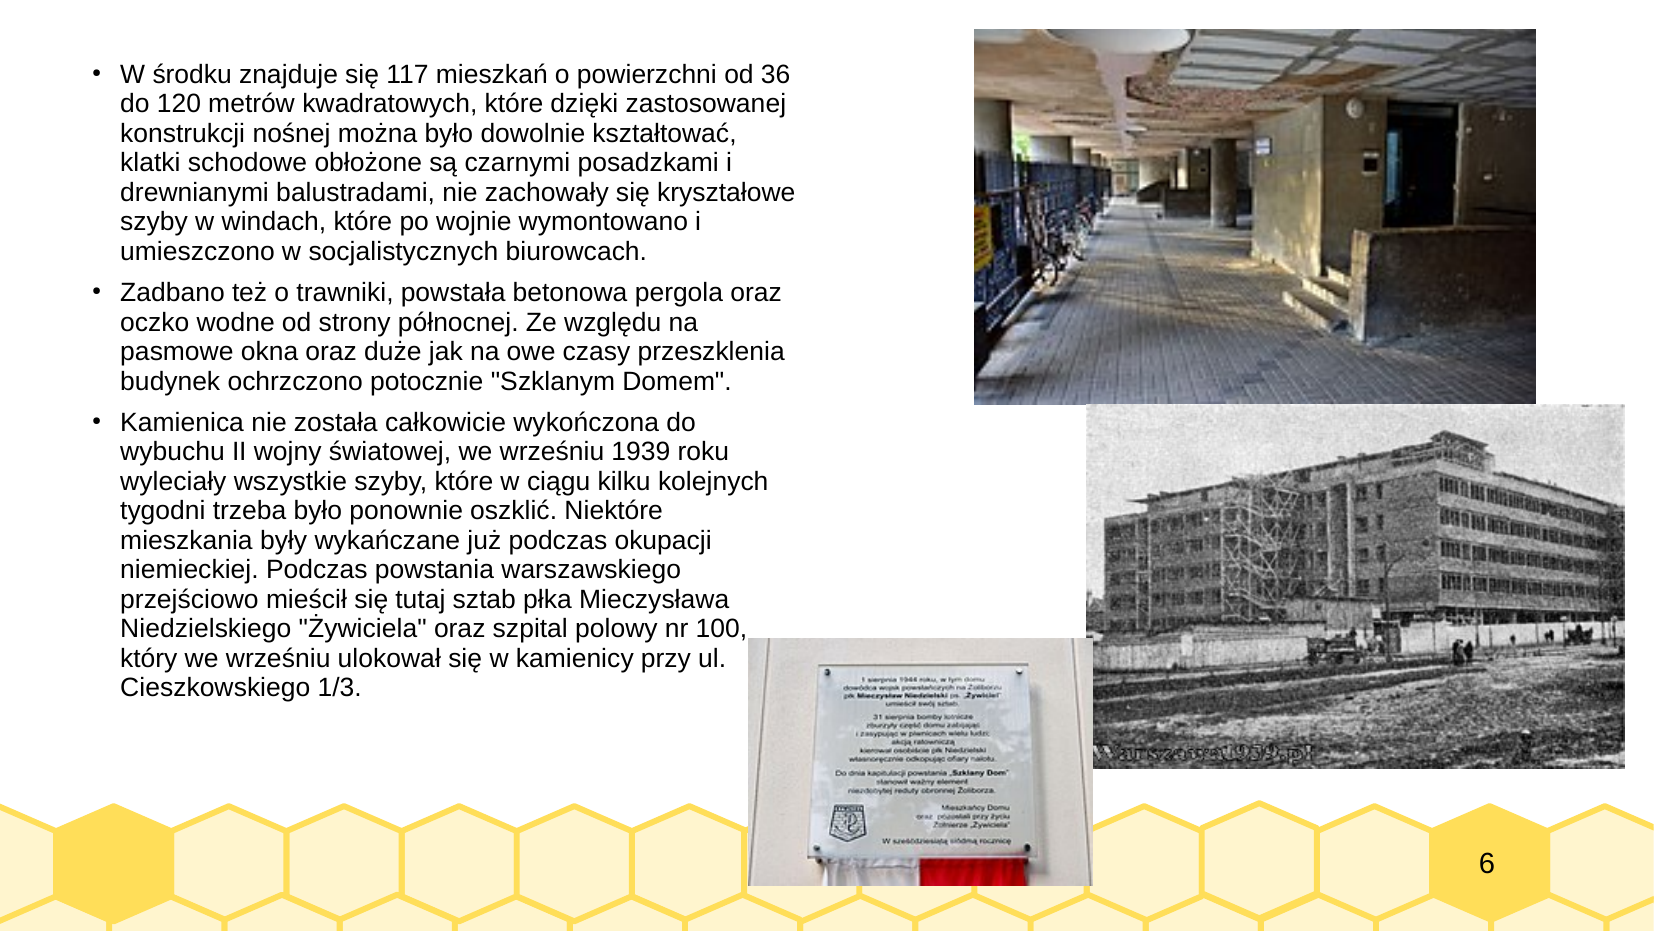

# W środku znajduje się 117 mieszkań o powierzchni od 36 do 120 metrów kwadratowych, które dzięki zastosowanej konstrukcji nośnej można było dowolnie kształtować, klatki schodowe obłożone są czarnymi posadzkami i drewnianymi balustradami, nie zachowały się kryształowe szyby w windach, które po wojnie wymontowano i umieszczono w socjalistycznych biurowcach.
Zadbano też o trawniki, powstała betonowa pergola oraz oczko wodne od strony północnej. Ze względu na pasmowe okna oraz duże jak na owe czasy przeszklenia budynek ochrzczono potocznie "Szklanym Domem".
Kamienica nie została całkowicie wykończona do wybuchu II wojny światowej, we wrześniu 1939 roku wyleciały wszystkie szyby, które w ciągu kilku kolejnych tygodni trzeba było ponownie oszklić. Niektóre mieszkania były wykańczane już podczas okupacji niemieckiej. Podczas powstania warszawskiego przejściowo mieścił się tutaj sztab płka Mieczysława Niedzielskiego "Żywiciela" oraz szpital polowy nr 100, który we wrześniu ulokował się w kamienicy przy ul. Cieszkowskiego 1/3.